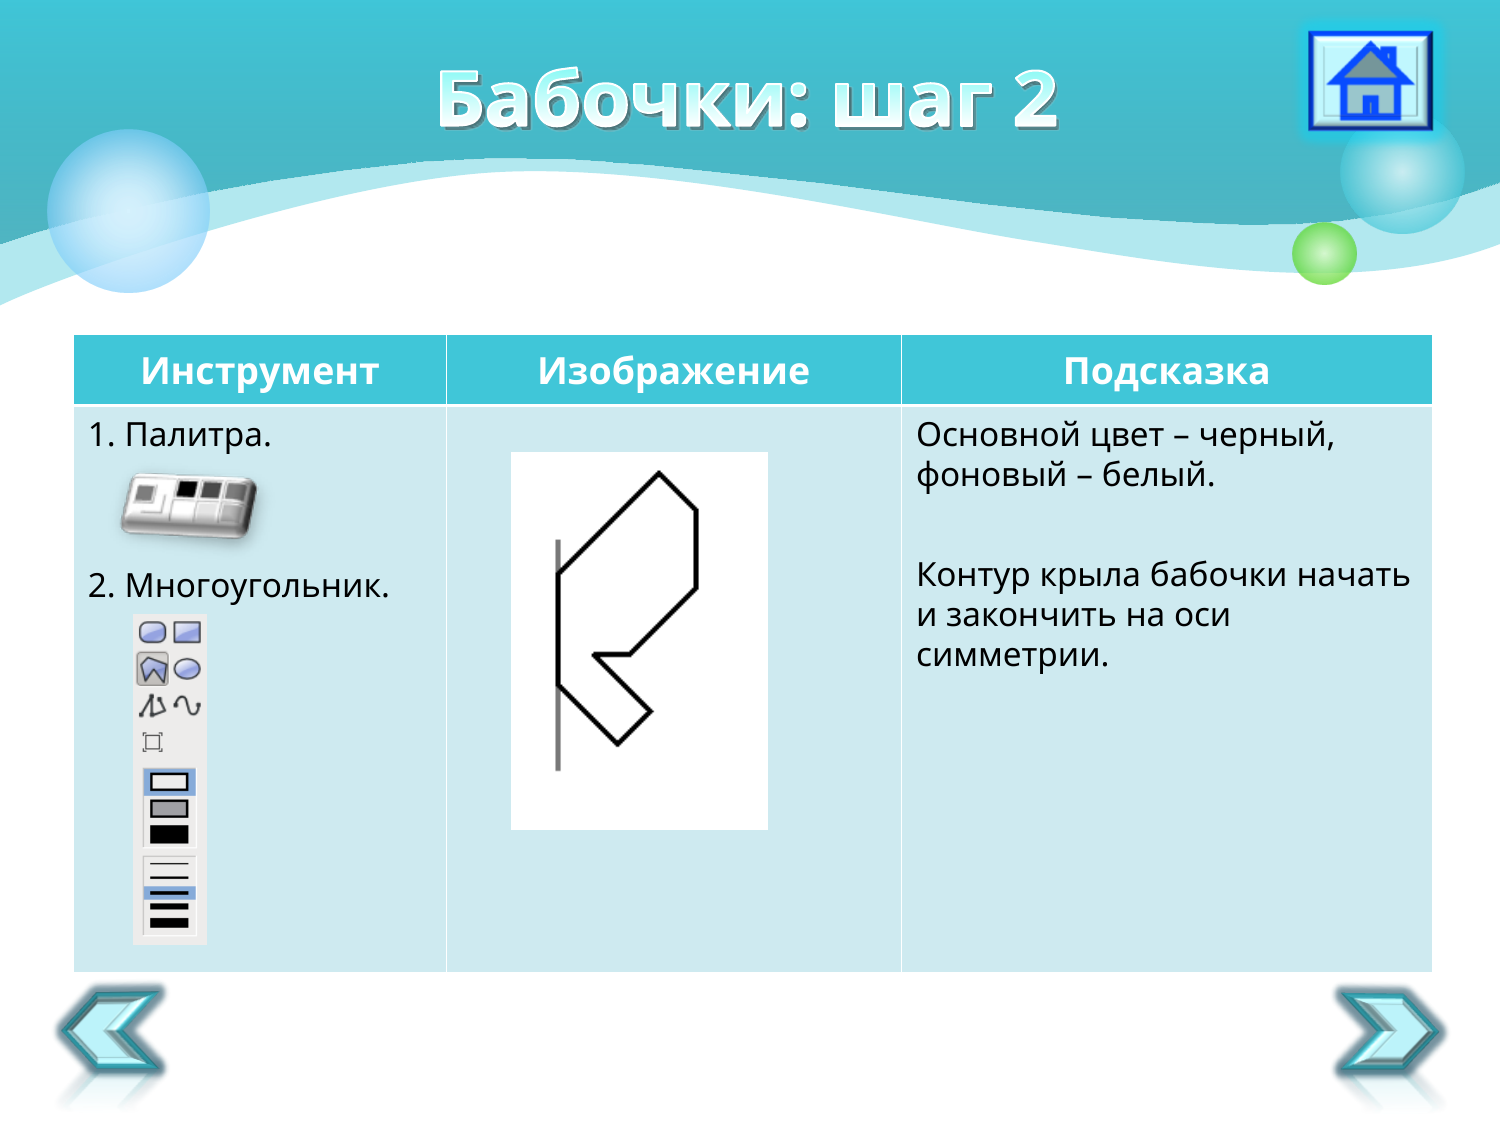

Бабочки: шаг 2
| Инструмент | Изображение | Подсказка |
| --- | --- | --- |
| 1. Палитра. 2. Многоугольник. | | Основной цвет – черный, фоновый – белый. Контур крыла бабочки начать и закончить на оси симметрии. |